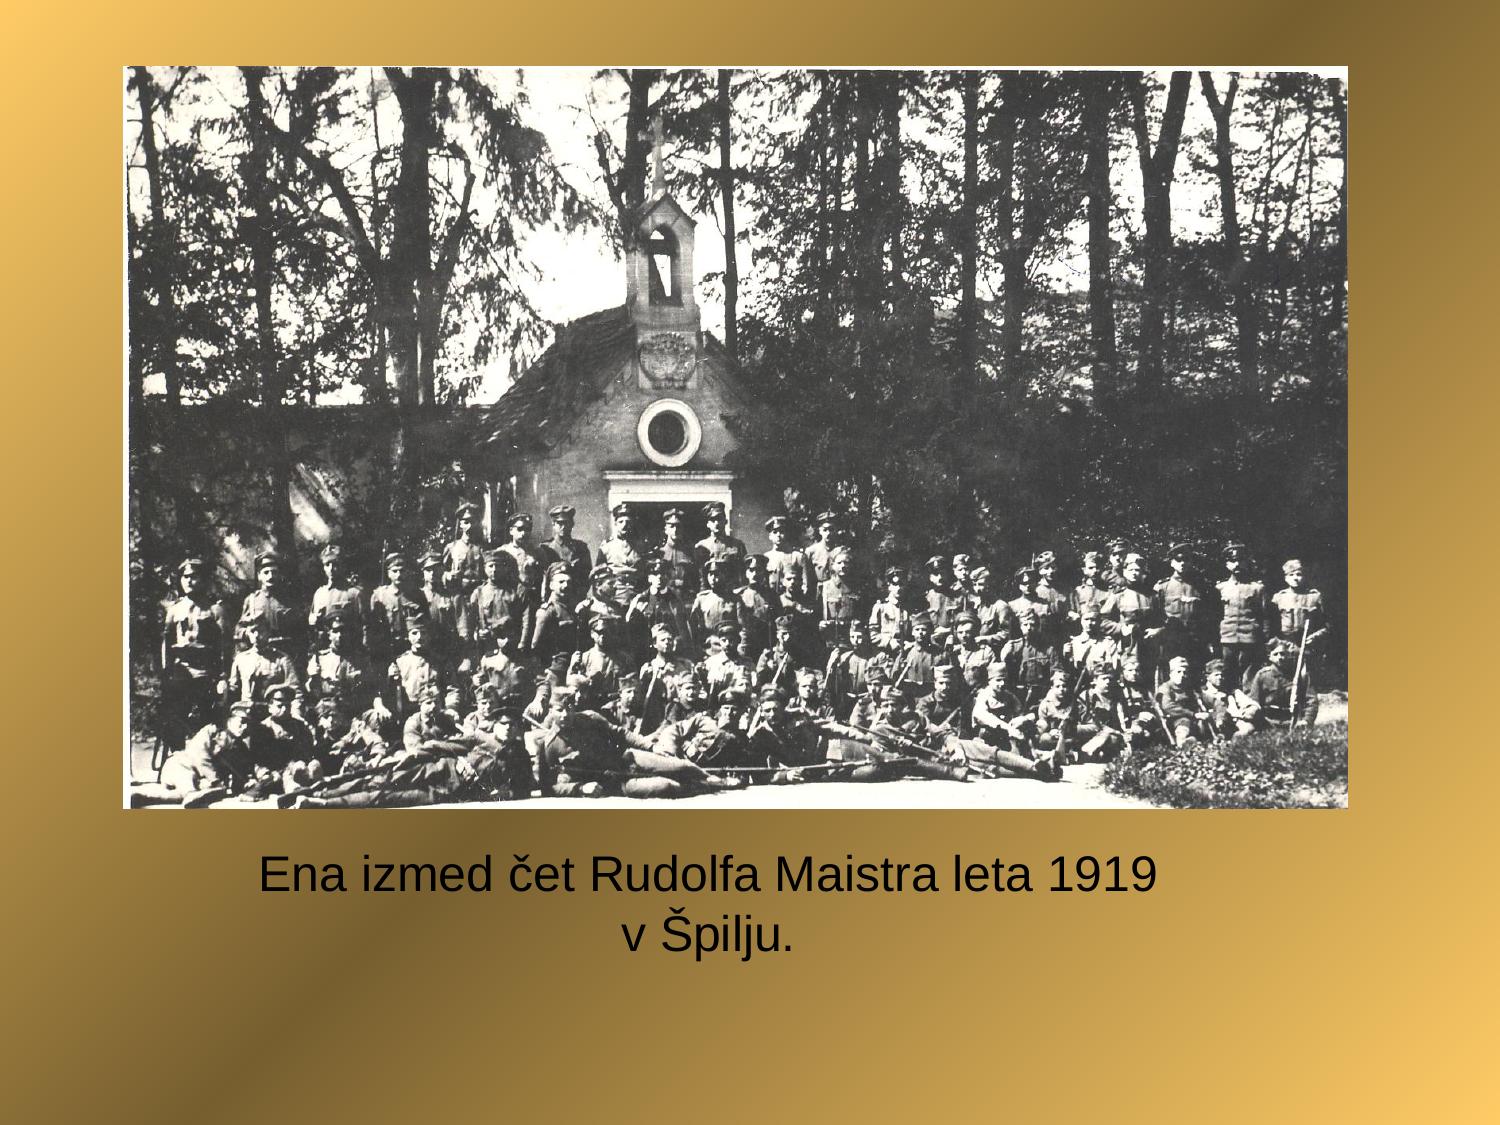

Ena izmed čet Rudolfa Maistra leta 1919 v Špilju.